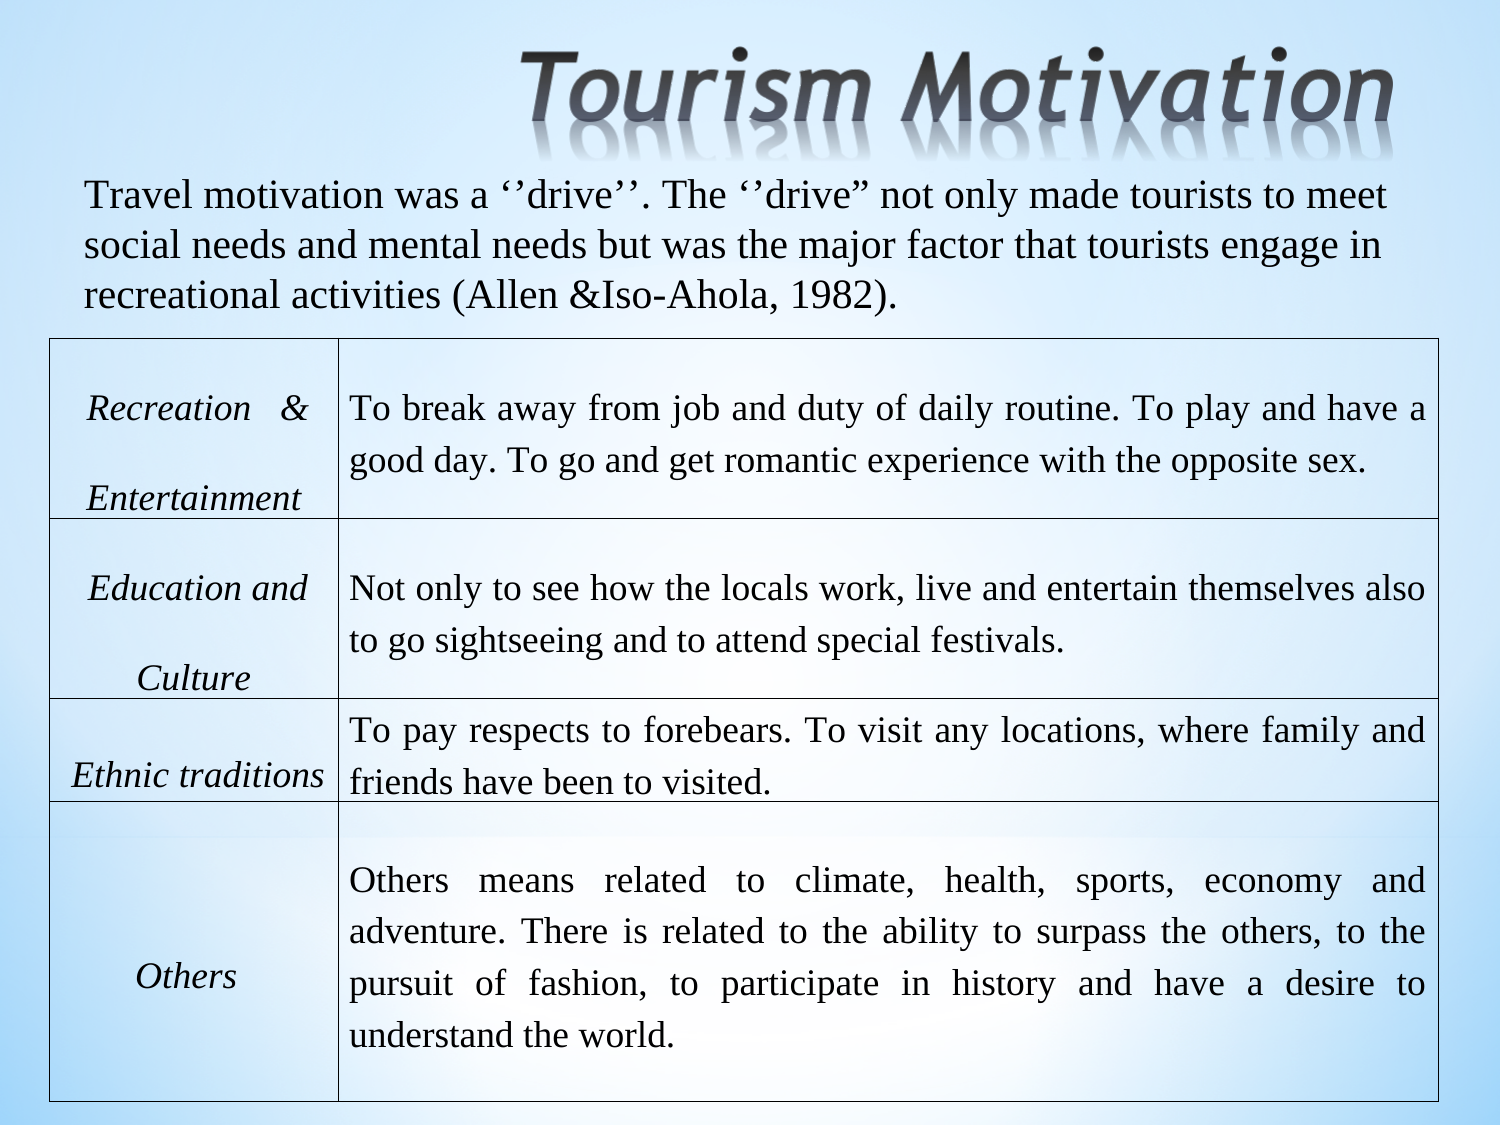

Travel motivation was a ‘’drive’’. The ‘’drive” not only made tourists to meet social needs and mental needs but was the major factor that tourists engage in recreational activities (Allen &Iso-Ahola, 1982).
| Recreation & Entertainment | To break away from job and duty of daily routine. To play and have a good day. To go and get romantic experience with the opposite sex. |
| --- | --- |
| Education and Culture | Not only to see how the locals work, live and entertain themselves also to go sightseeing and to attend special festivals. |
| Ethnic traditions | To pay respects to forebears. To visit any locations, where family and friends have been to visited. |
| Others | Others means related to climate, health, sports, economy and adventure. There is related to the ability to surpass the others, to the pursuit of fashion, to participate in history and have a desire to understand the world. |